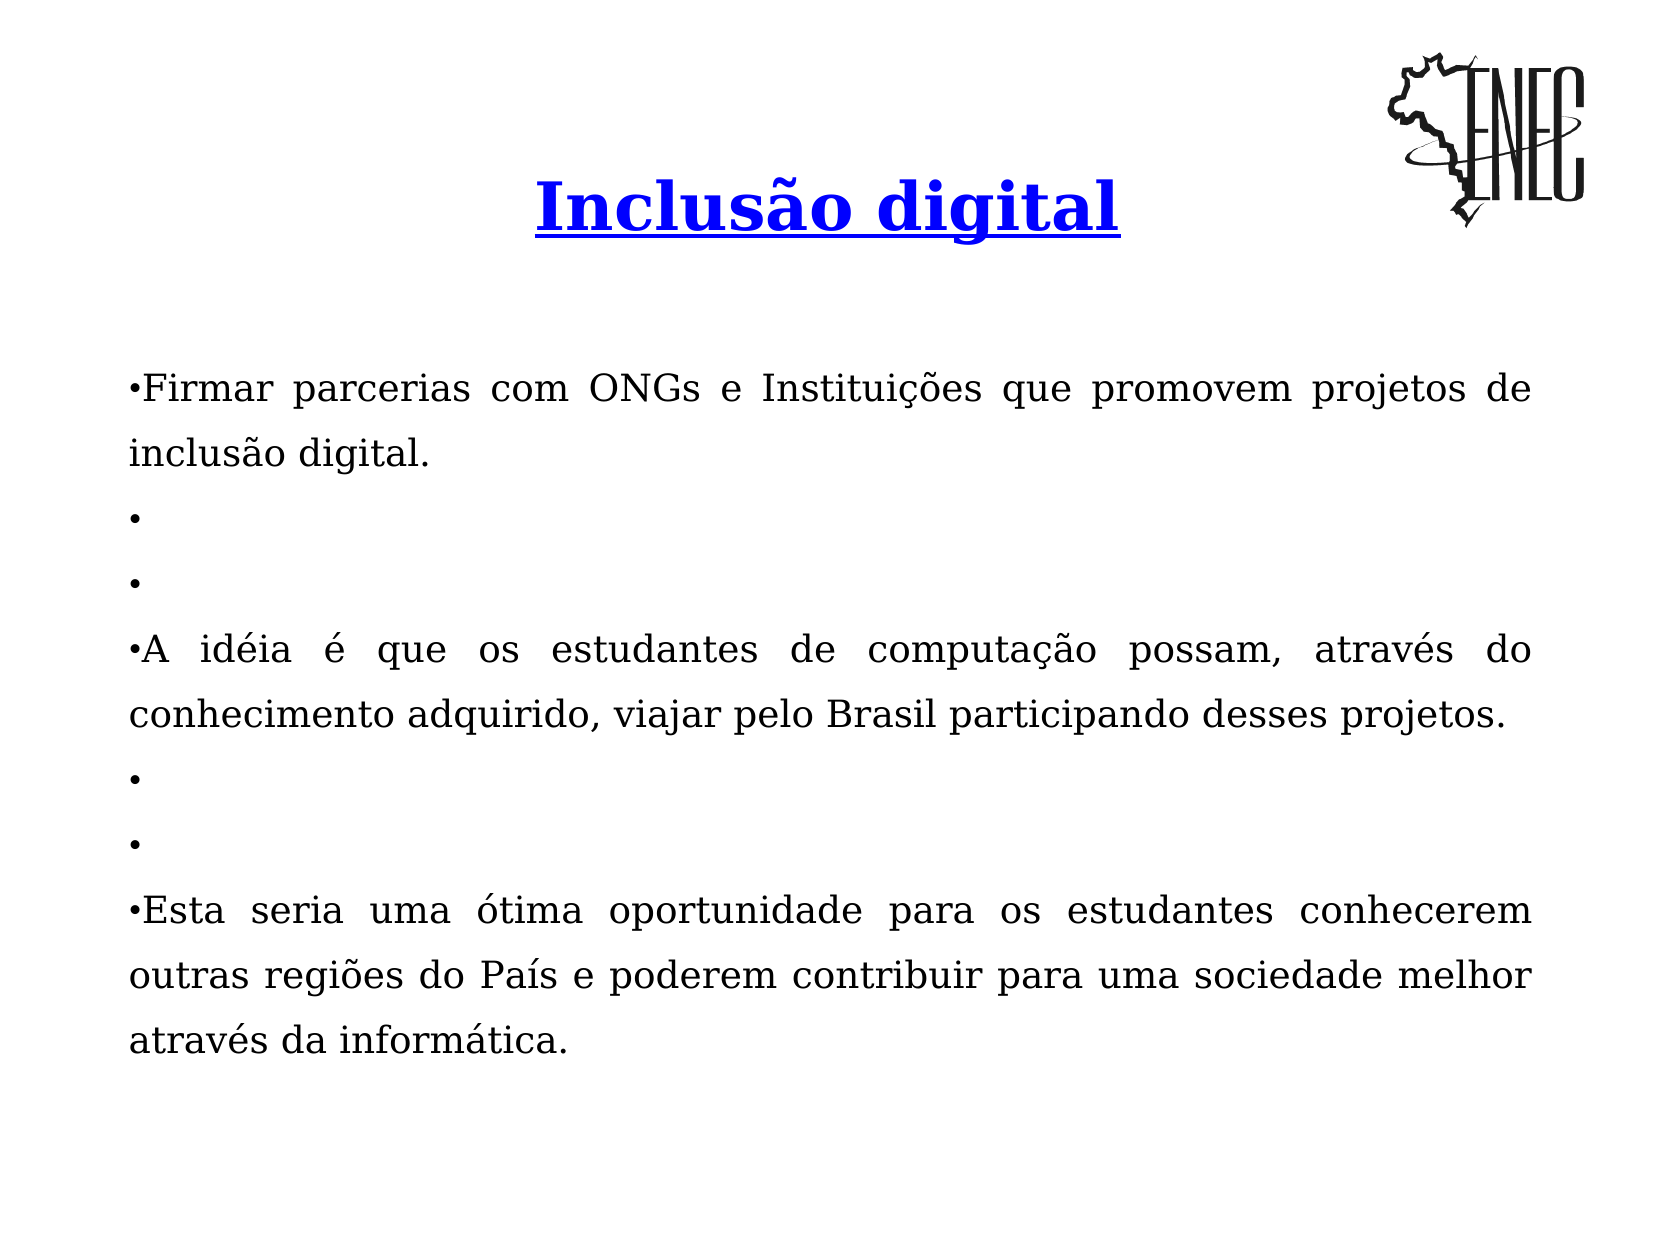

# Inclusão digital
Firmar parcerias com ONGs e Instituições que promovem projetos de inclusão digital.
A idéia é que os estudantes de computação possam, através do conhecimento adquirido, viajar pelo Brasil participando desses projetos.
Esta seria uma ótima oportunidade para os estudantes conhecerem outras regiões do País e poderem contribuir para uma sociedade melhor através da informática.